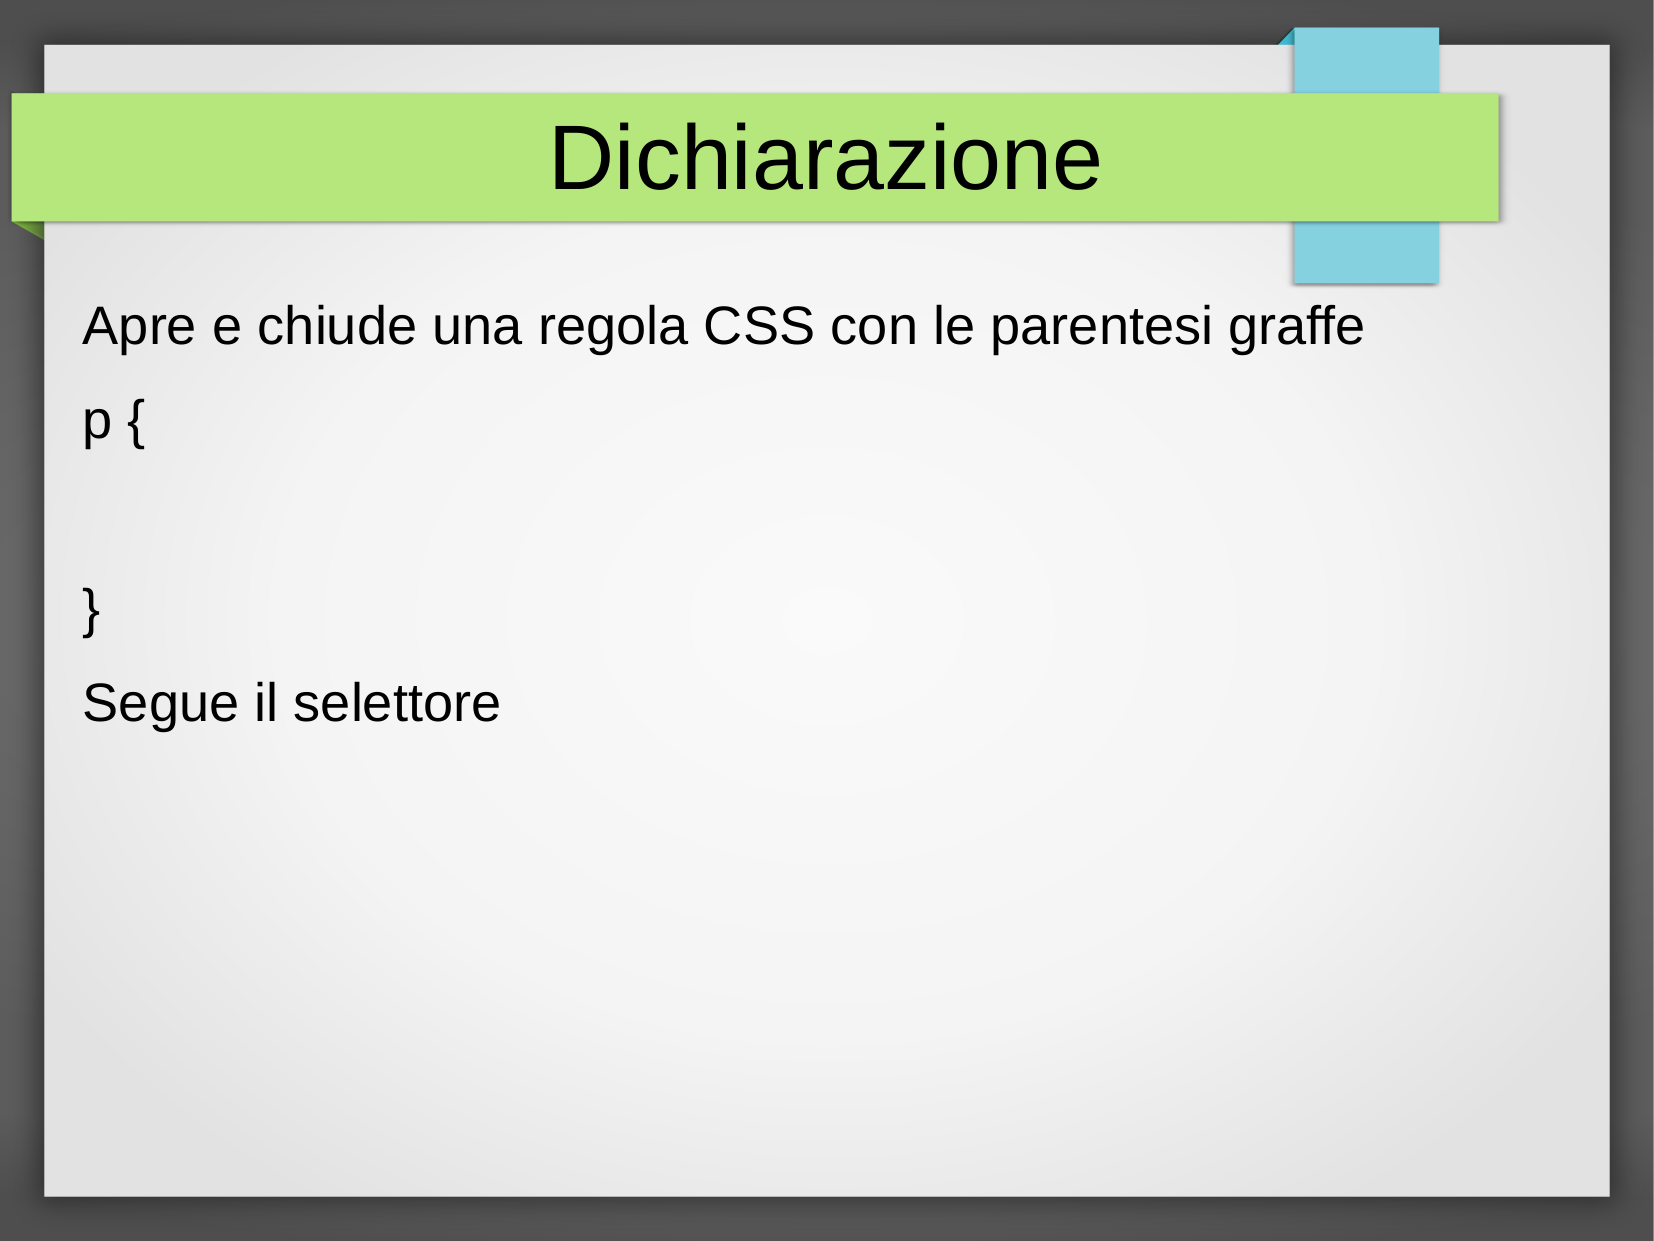

# Dichiarazione
Apre e chiude una regola CSS con le parentesi graffe
p {
}
Segue il selettore